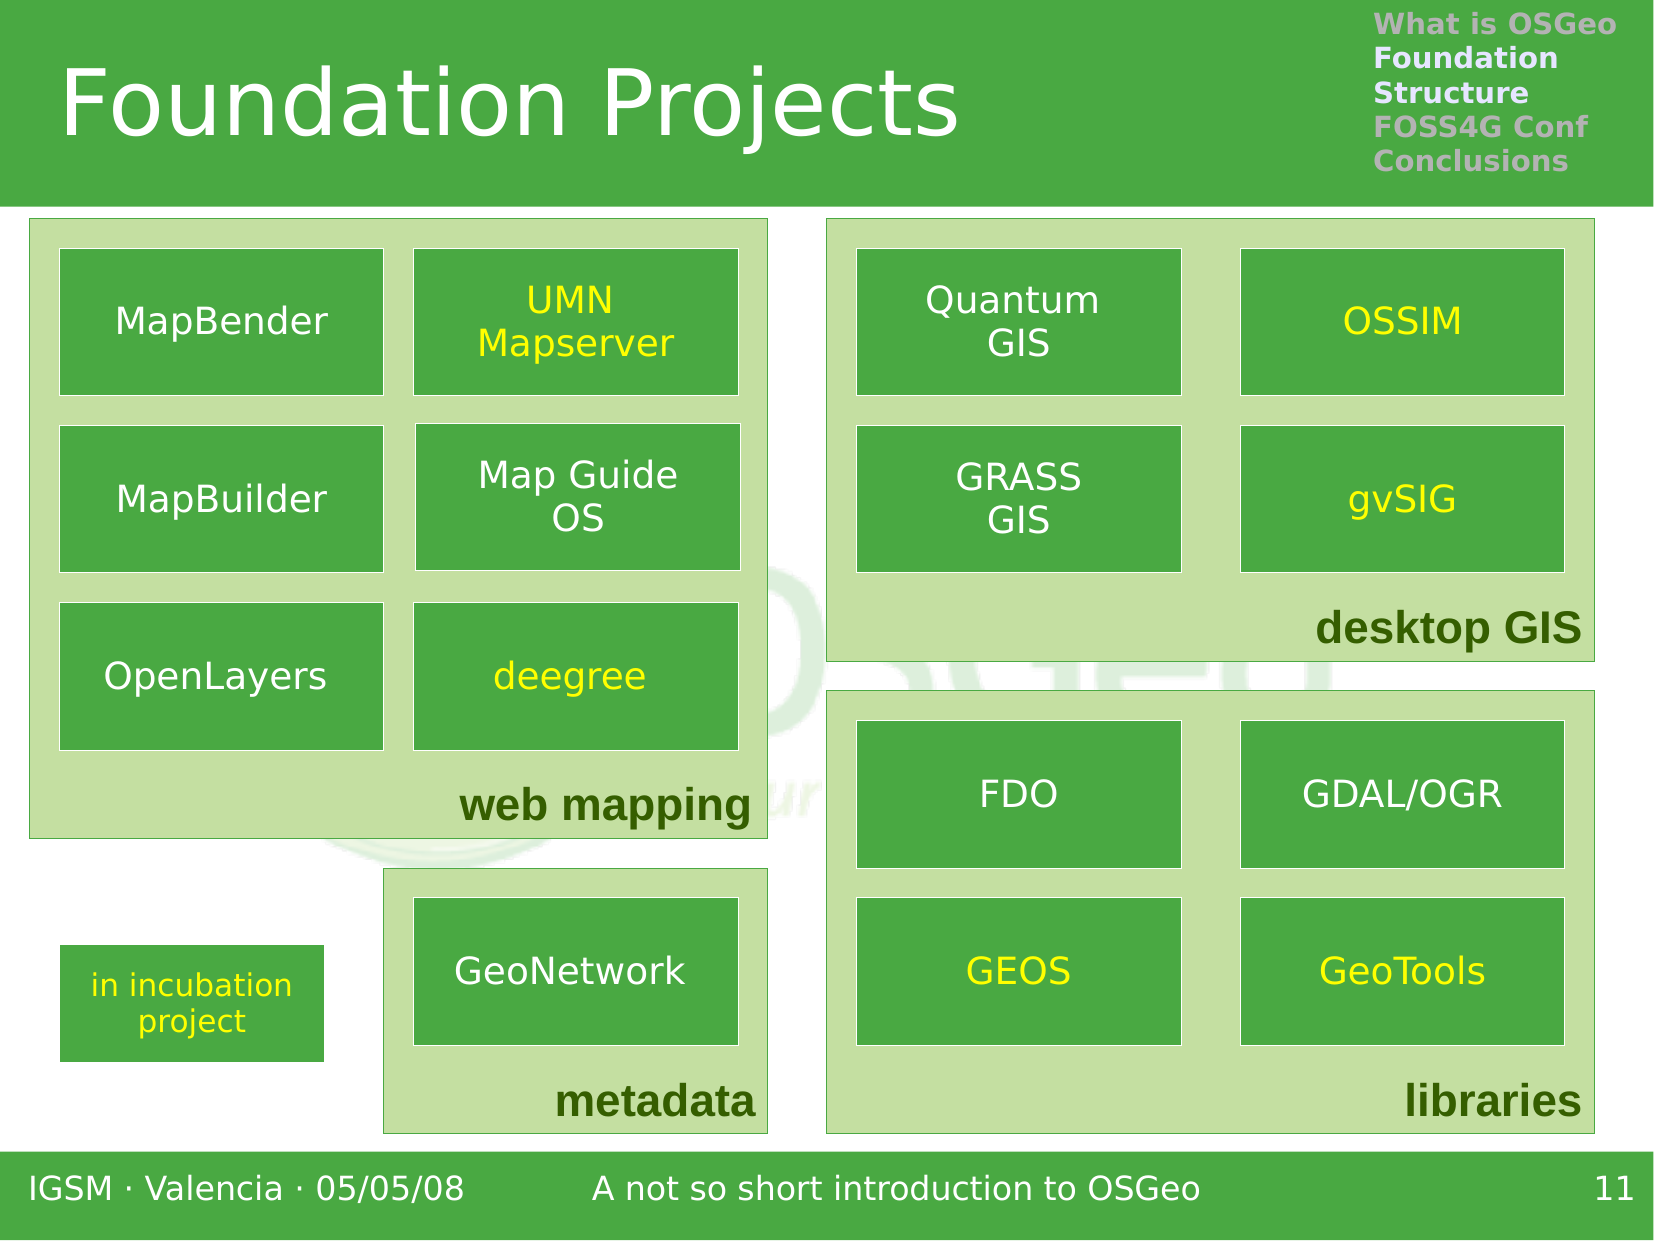

What is OSGeo
Foundation Structure
FOSS4G Conf
Conclusions
# Foundation Projects
MapBender
UMN
Mapserver
Map Guide
OS
MapBuilder
OpenLayers
deegree
web mapping
Quantum
GIS
OSSIM
GRASS
GIS
gvSIG
desktop GIS
FDO
GDAL/OGR
GEOS
GeoTools
libraries
GeoNetwork
metadata
in incubation
project
IGSM · Valencia · 05/05/08
A not so short introduction to OSGeo
11